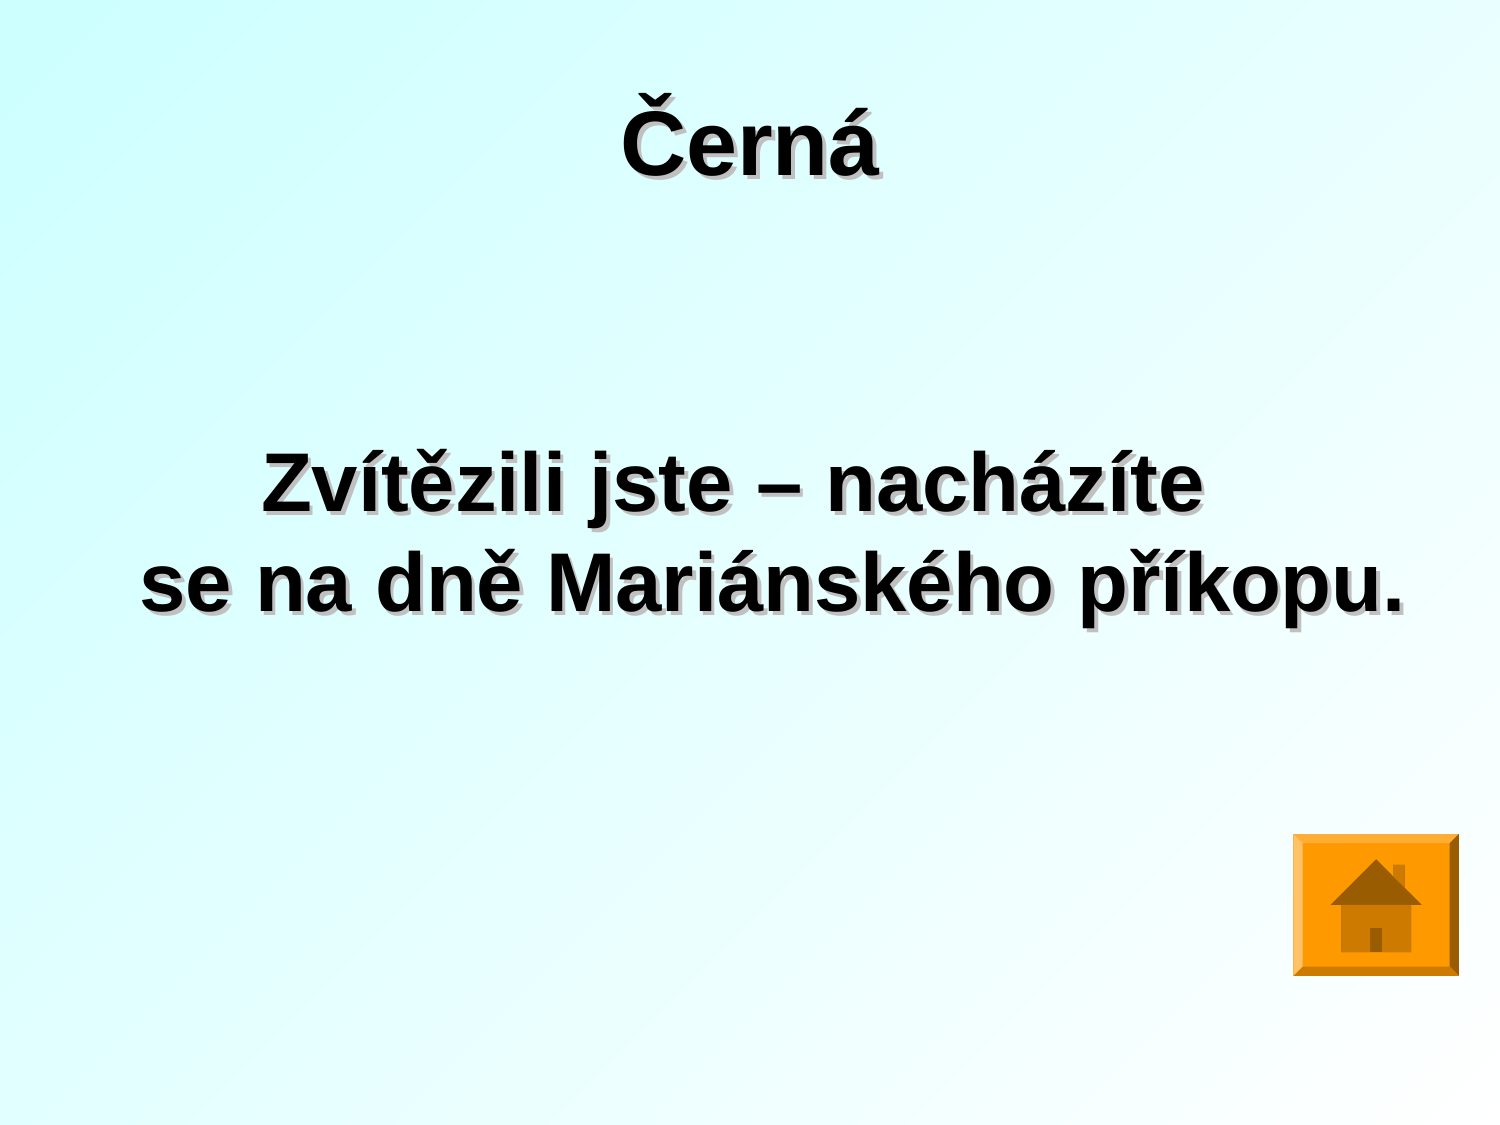

# Černá
Zvítězili jste – nacházíte
se na dně Mariánského příkopu.